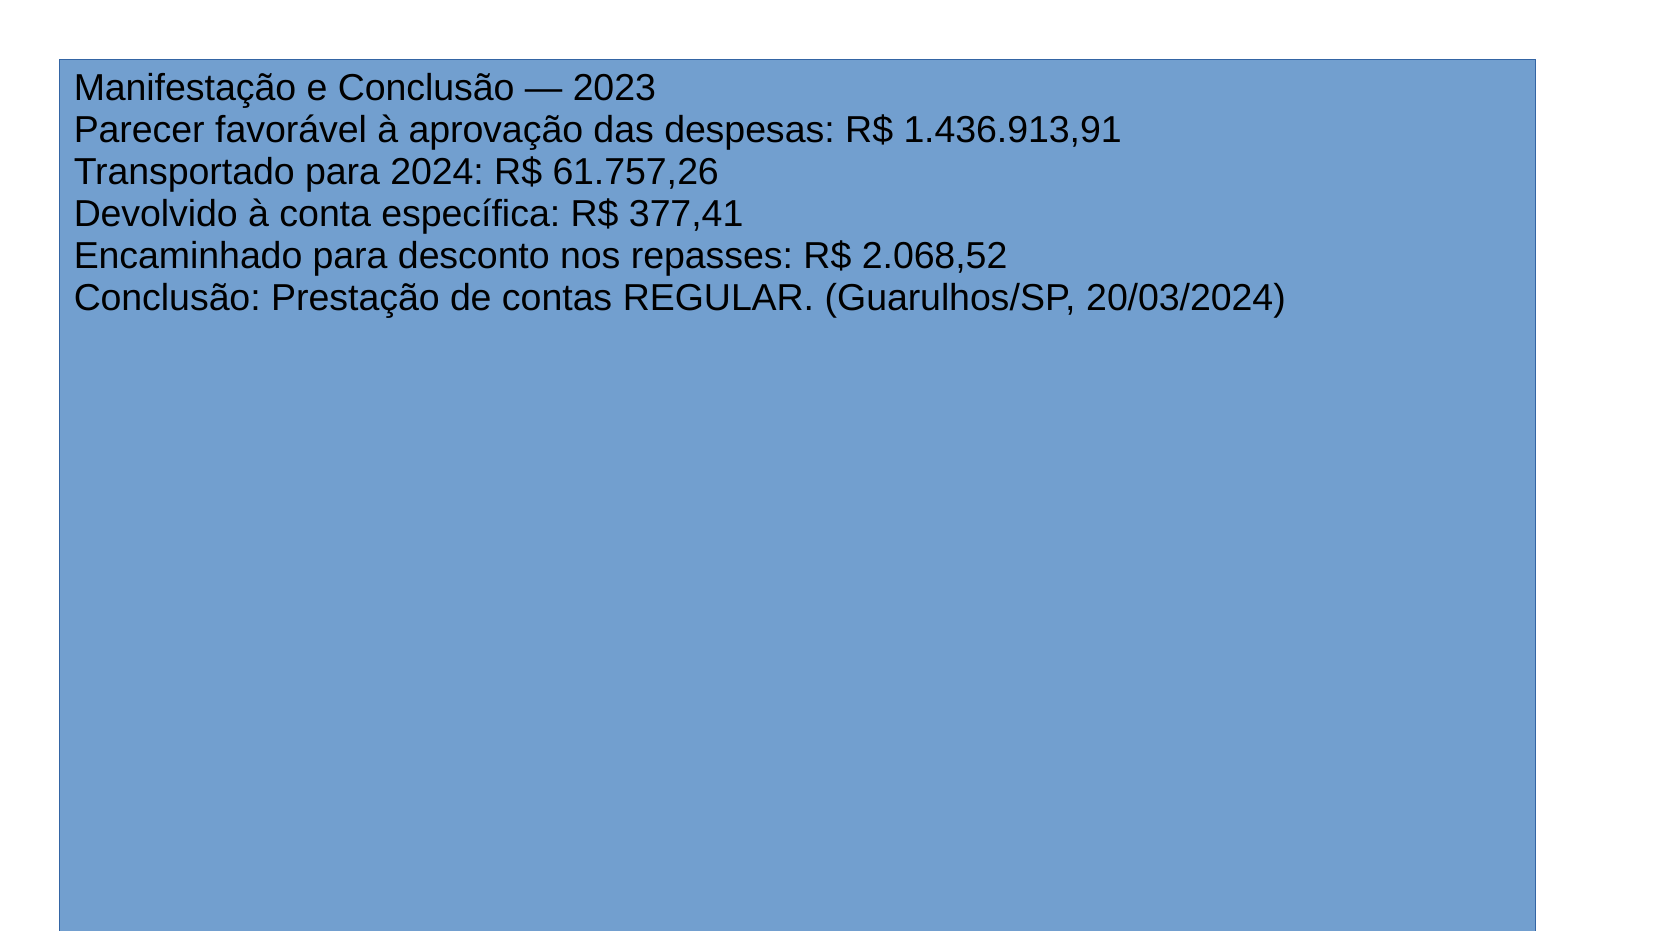

Manifestação e Conclusão — 2023
Parecer favorável à aprovação das despesas: R$ 1.436.913,91
Transportado para 2024: R$ 61.757,26
Devolvido à conta específica: R$ 377,41
Encaminhado para desconto nos repasses: R$ 2.068,52
Conclusão: Prestação de contas REGULAR. (Guarulhos/SP, 20/03/2024)